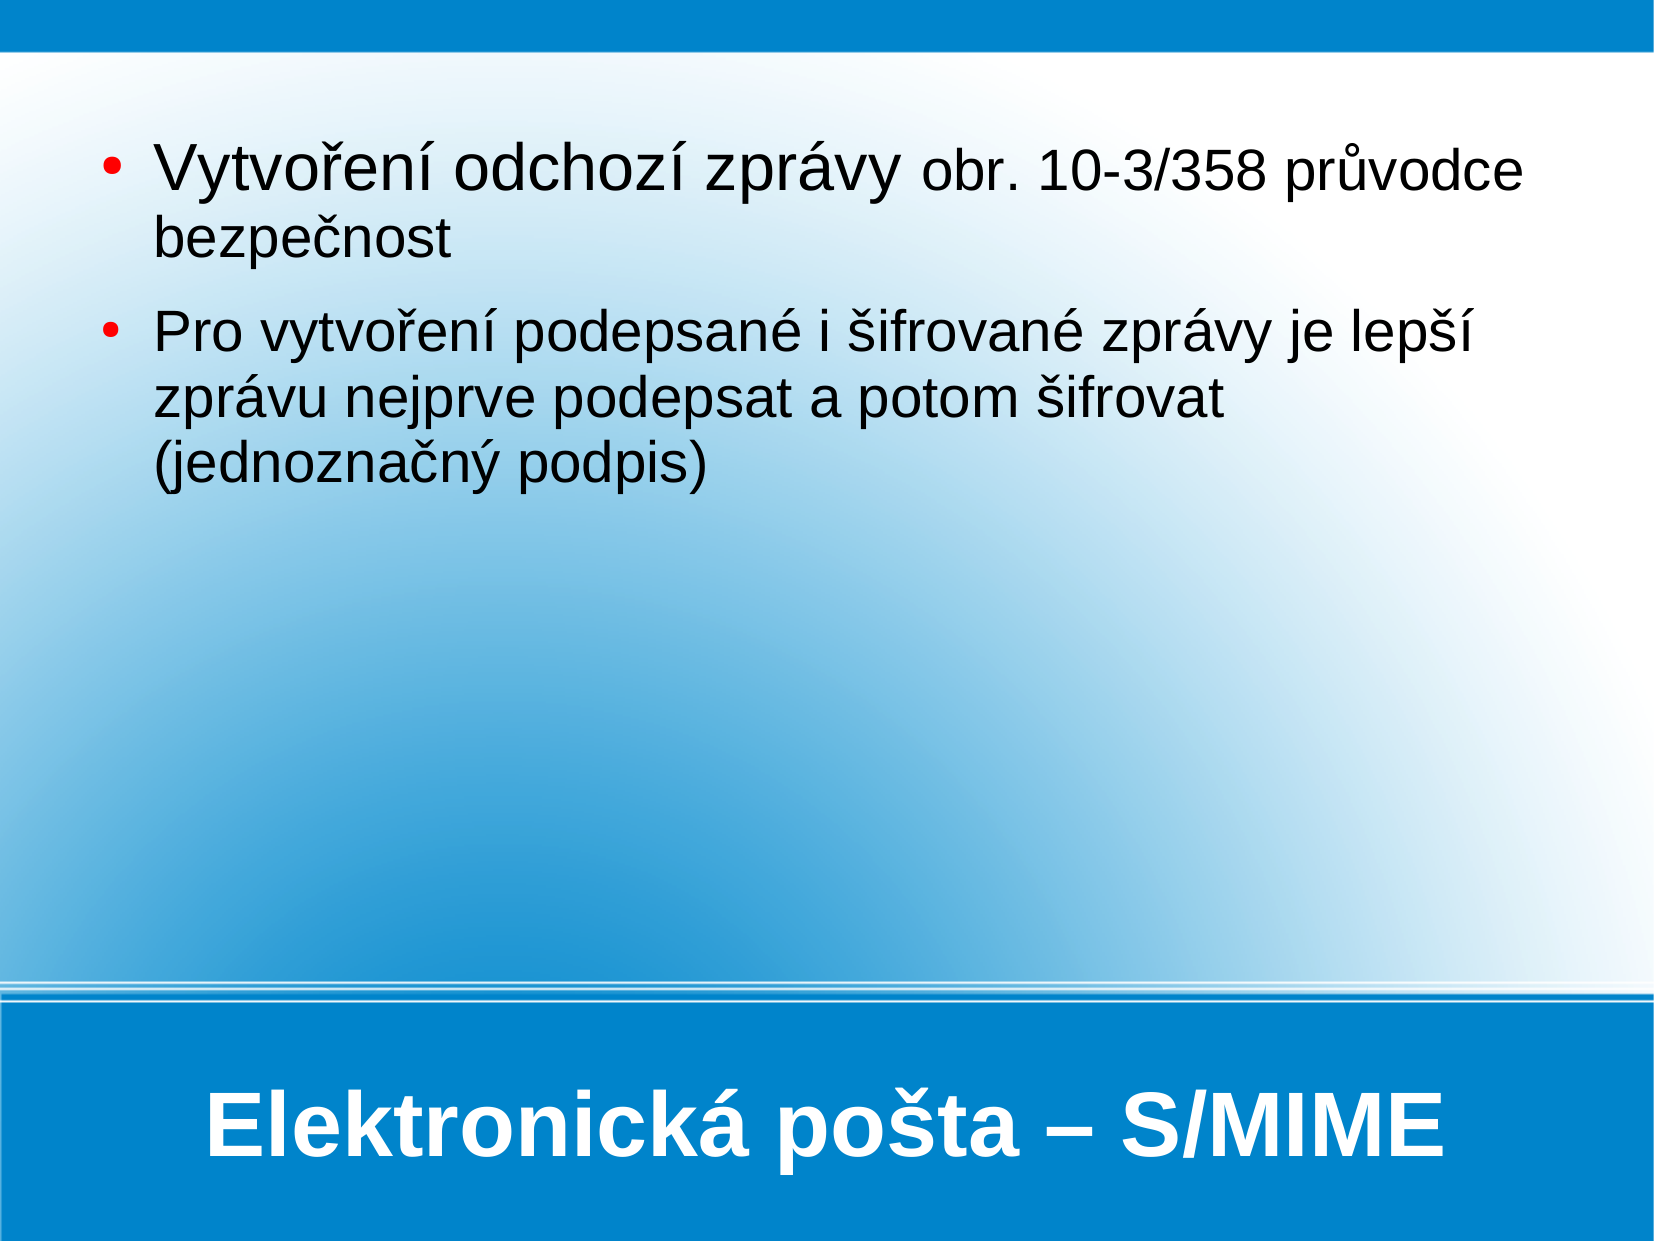

Vytvoření odchozí zprávy obr. 10-3/358 průvodce bezpečnost
Pro vytvoření podepsané i šifrované zprávy je lepší zprávu nejprve podepsat a potom šifrovat (jednoznačný podpis)
# Elektronická pošta – S/MIME